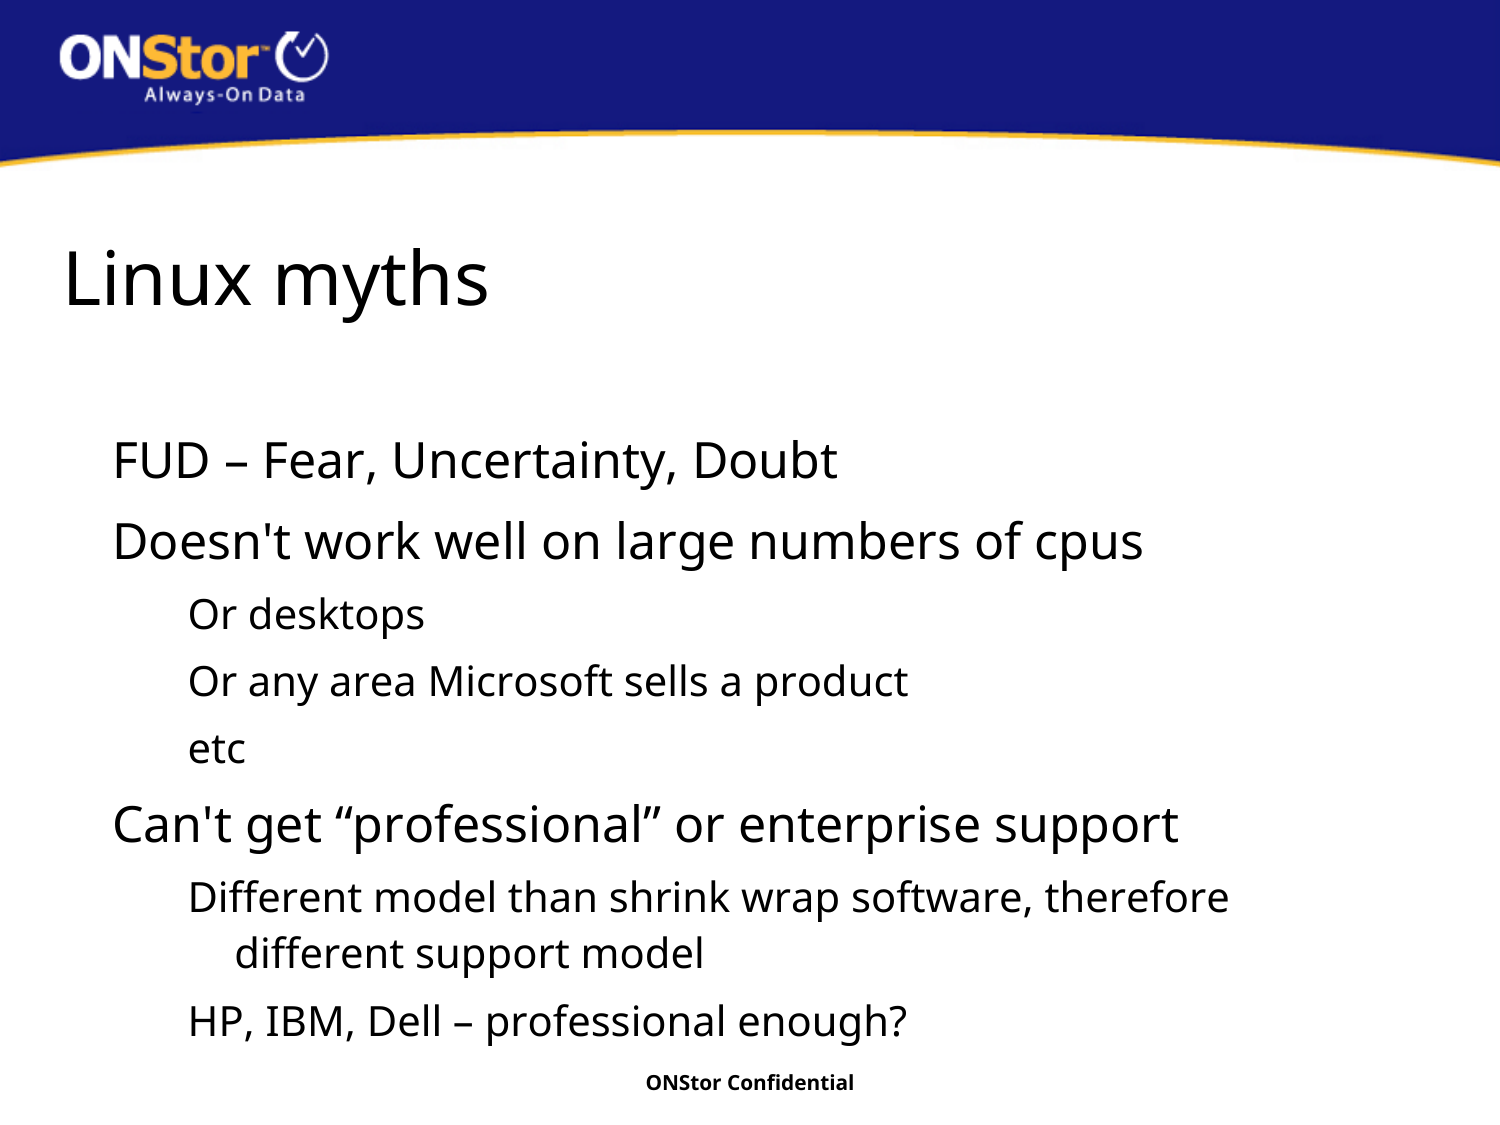

# Linux myths
FUD – Fear, Uncertainty, Doubt
Doesn't work well on large numbers of cpus
Or desktops
Or any area Microsoft sells a product
etc
Can't get “professional” or enterprise support
Different model than shrink wrap software, therefore different support model
HP, IBM, Dell – professional enough?